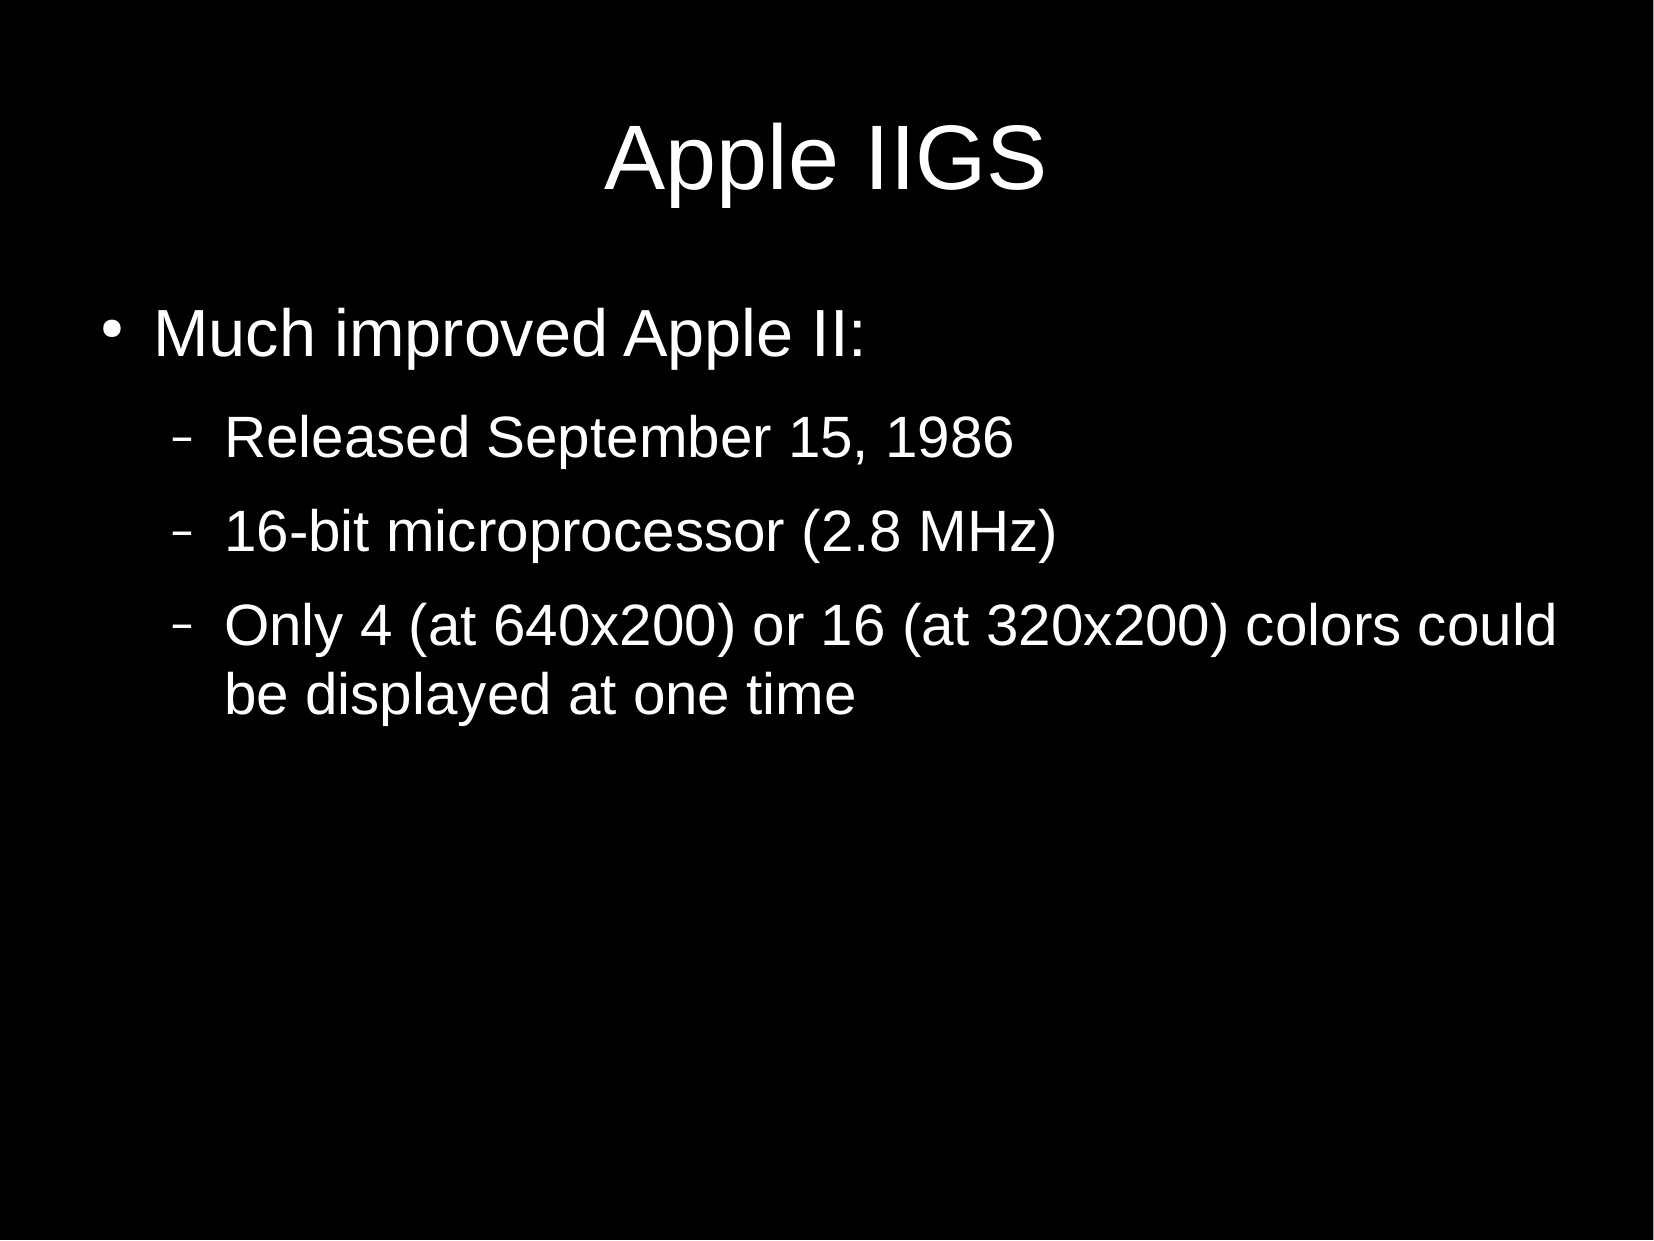

# Apple IIGS
Much improved Apple II:
Released September 15, 1986
16-bit microprocessor (2.8 MHz)
Only 4 (at 640x200) or 16 (at 320x200) colors could be displayed at one time